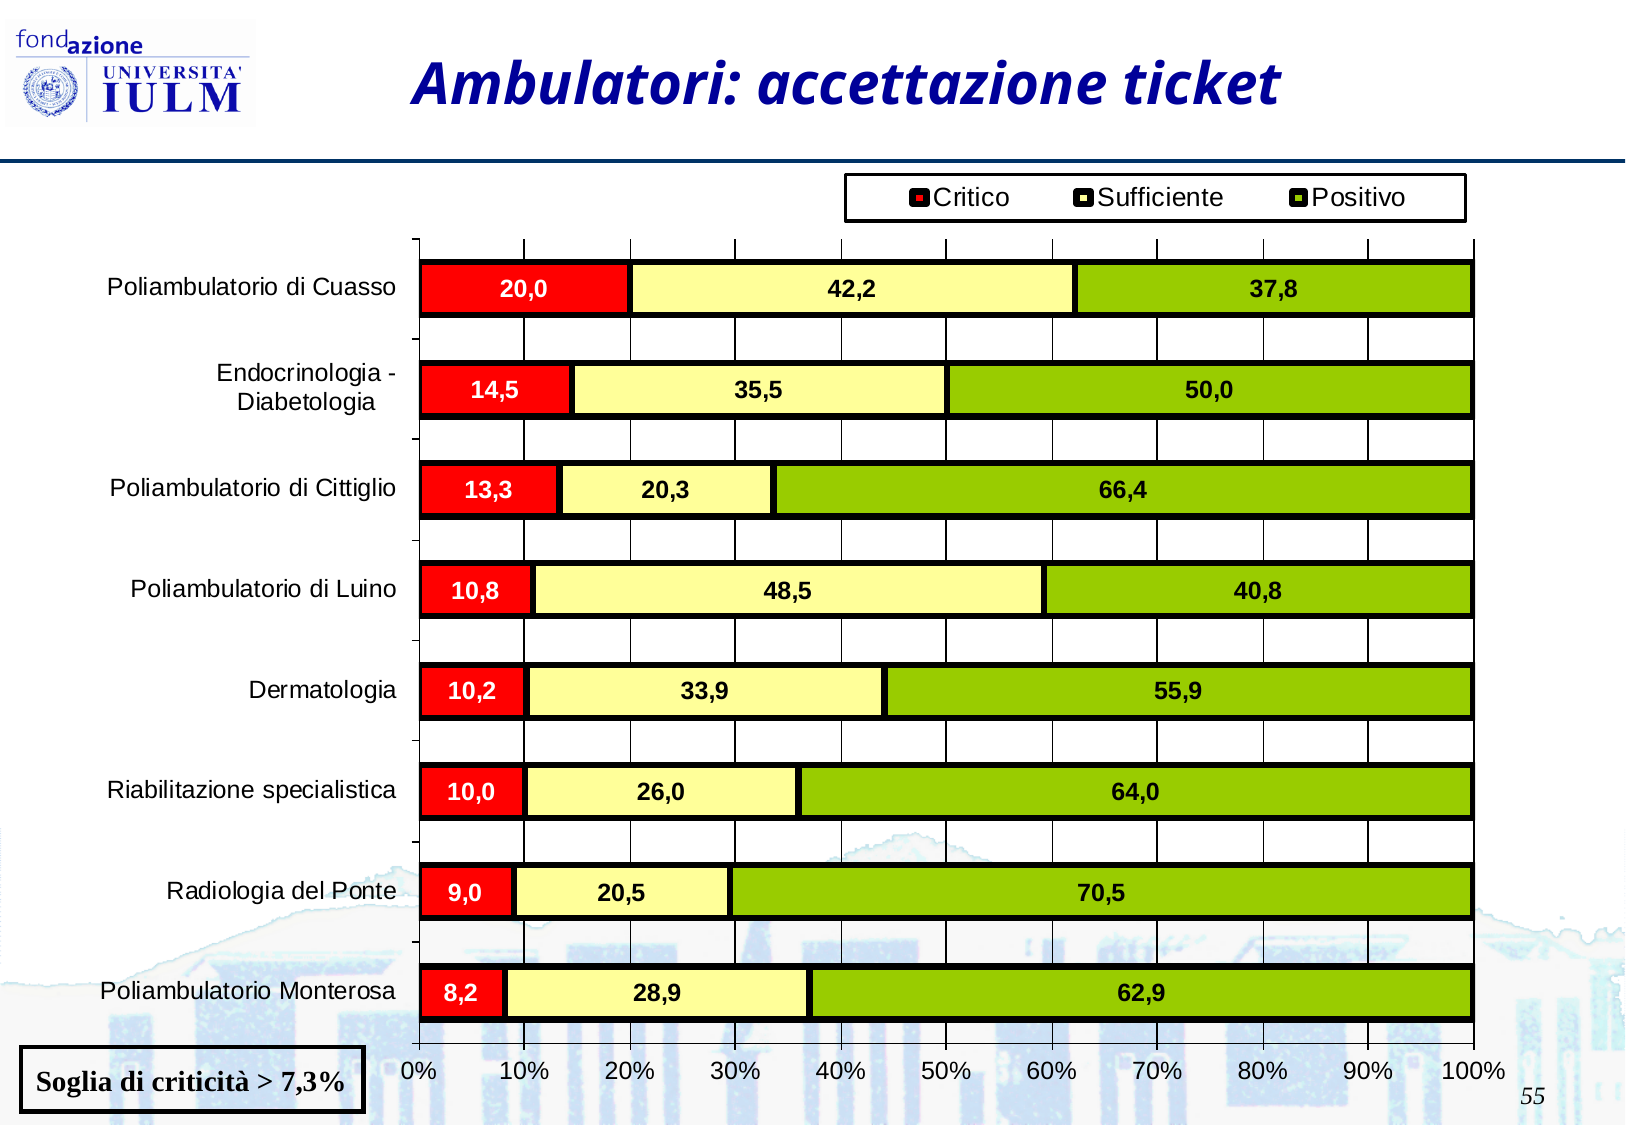

Ambulatori: accettazione ticket
Soglia di criticità > 7,3%